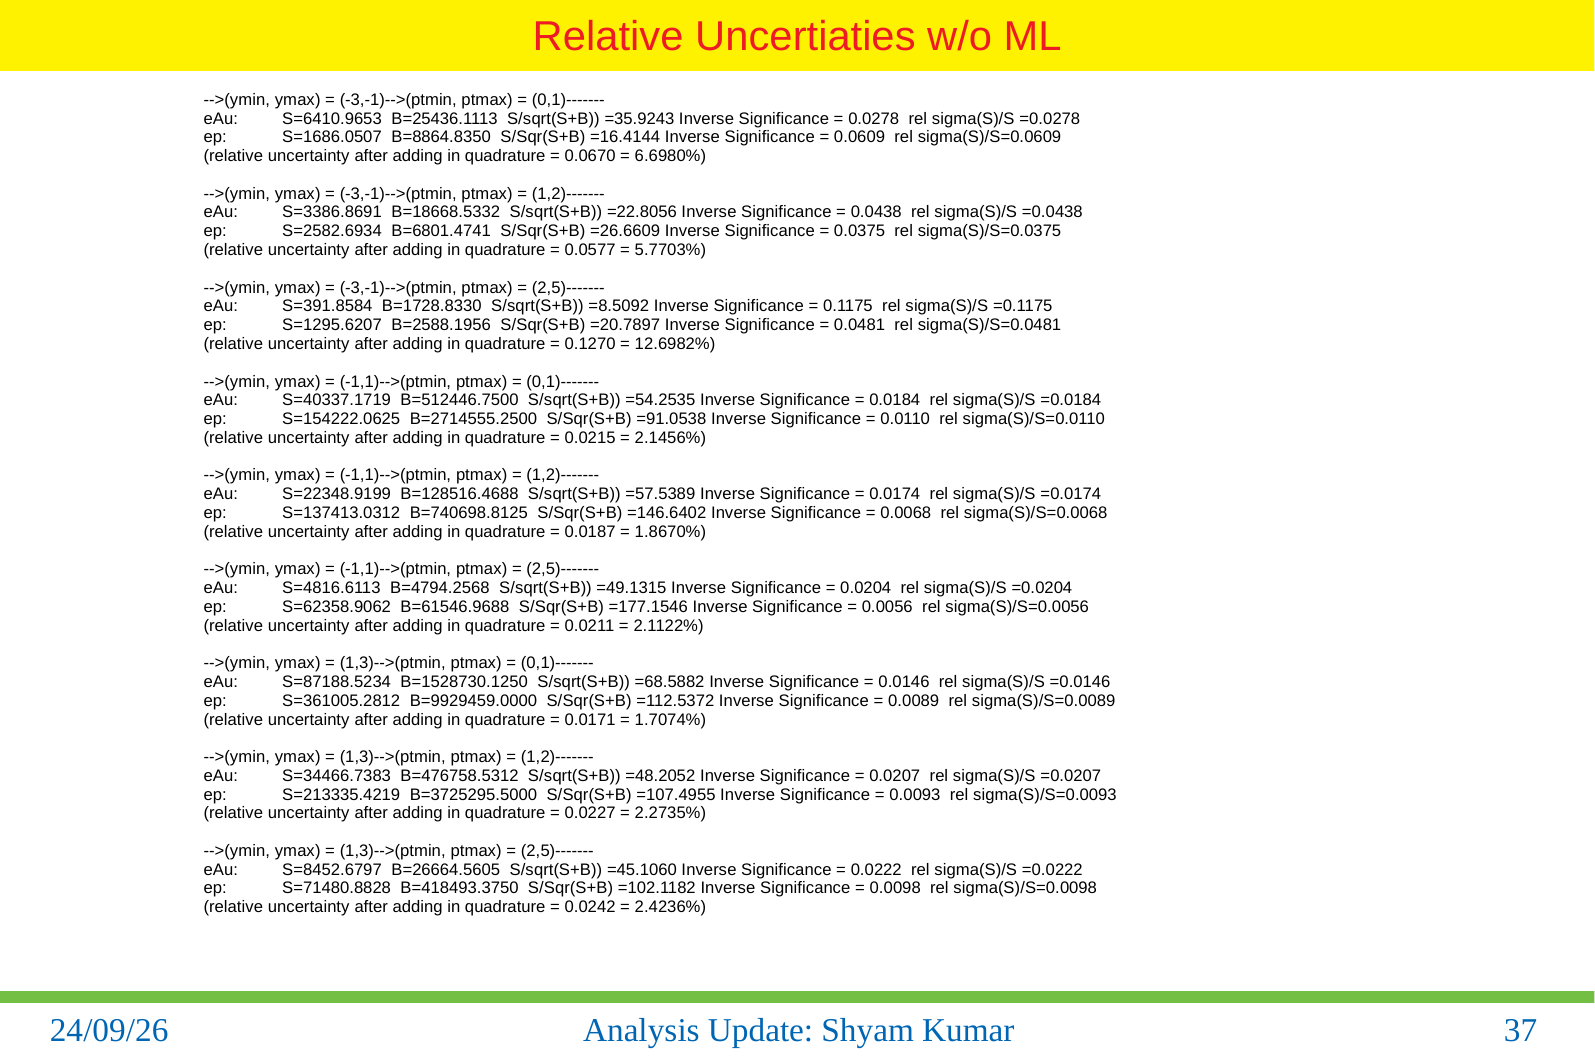

# Relative Uncertiaties w/o ML
-->(ymin, ymax) = (-3,-1)-->(ptmin, ptmax) = (0,1)-------
eAu:	 S=6410.9653 B=25436.1113 S/sqrt(S+B)) =35.9243 Inverse Significance = 0.0278 rel sigma(S)/S =0.0278
ep:	 S=1686.0507 B=8864.8350 S/Sqr(S+B) =16.4144 Inverse Significance = 0.0609 rel sigma(S)/S=0.0609
(relative uncertainty after adding in quadrature = 0.0670 = 6.6980%)
-->(ymin, ymax) = (-3,-1)-->(ptmin, ptmax) = (1,2)-------
eAu:	 S=3386.8691 B=18668.5332 S/sqrt(S+B)) =22.8056 Inverse Significance = 0.0438 rel sigma(S)/S =0.0438
ep:	 S=2582.6934 B=6801.4741 S/Sqr(S+B) =26.6609 Inverse Significance = 0.0375 rel sigma(S)/S=0.0375
(relative uncertainty after adding in quadrature = 0.0577 = 5.7703%)
-->(ymin, ymax) = (-3,-1)-->(ptmin, ptmax) = (2,5)-------
eAu:	 S=391.8584 B=1728.8330 S/sqrt(S+B)) =8.5092 Inverse Significance = 0.1175 rel sigma(S)/S =0.1175
ep:	 S=1295.6207 B=2588.1956 S/Sqr(S+B) =20.7897 Inverse Significance = 0.0481 rel sigma(S)/S=0.0481
(relative uncertainty after adding in quadrature = 0.1270 = 12.6982%)
-->(ymin, ymax) = (-1,1)-->(ptmin, ptmax) = (0,1)-------
eAu:	 S=40337.1719 B=512446.7500 S/sqrt(S+B)) =54.2535 Inverse Significance = 0.0184 rel sigma(S)/S =0.0184
ep:	 S=154222.0625 B=2714555.2500 S/Sqr(S+B) =91.0538 Inverse Significance = 0.0110 rel sigma(S)/S=0.0110
(relative uncertainty after adding in quadrature = 0.0215 = 2.1456%)
-->(ymin, ymax) = (-1,1)-->(ptmin, ptmax) = (1,2)-------
eAu:	 S=22348.9199 B=128516.4688 S/sqrt(S+B)) =57.5389 Inverse Significance = 0.0174 rel sigma(S)/S =0.0174
ep:	 S=137413.0312 B=740698.8125 S/Sqr(S+B) =146.6402 Inverse Significance = 0.0068 rel sigma(S)/S=0.0068
(relative uncertainty after adding in quadrature = 0.0187 = 1.8670%)
-->(ymin, ymax) = (-1,1)-->(ptmin, ptmax) = (2,5)-------
eAu:	 S=4816.6113 B=4794.2568 S/sqrt(S+B)) =49.1315 Inverse Significance = 0.0204 rel sigma(S)/S =0.0204
ep:	 S=62358.9062 B=61546.9688 S/Sqr(S+B) =177.1546 Inverse Significance = 0.0056 rel sigma(S)/S=0.0056
(relative uncertainty after adding in quadrature = 0.0211 = 2.1122%)
-->(ymin, ymax) = (1,3)-->(ptmin, ptmax) = (0,1)-------
eAu:	 S=87188.5234 B=1528730.1250 S/sqrt(S+B)) =68.5882 Inverse Significance = 0.0146 rel sigma(S)/S =0.0146
ep:	 S=361005.2812 B=9929459.0000 S/Sqr(S+B) =112.5372 Inverse Significance = 0.0089 rel sigma(S)/S=0.0089
(relative uncertainty after adding in quadrature = 0.0171 = 1.7074%)
-->(ymin, ymax) = (1,3)-->(ptmin, ptmax) = (1,2)-------
eAu:	 S=34466.7383 B=476758.5312 S/sqrt(S+B)) =48.2052 Inverse Significance = 0.0207 rel sigma(S)/S =0.0207
ep:	 S=213335.4219 B=3725295.5000 S/Sqr(S+B) =107.4955 Inverse Significance = 0.0093 rel sigma(S)/S=0.0093
(relative uncertainty after adding in quadrature = 0.0227 = 2.2735%)
-->(ymin, ymax) = (1,3)-->(ptmin, ptmax) = (2,5)-------
eAu:	 S=8452.6797 B=26664.5605 S/sqrt(S+B)) =45.1060 Inverse Significance = 0.0222 rel sigma(S)/S =0.0222
ep:	 S=71480.8828 B=418493.3750 S/Sqr(S+B) =102.1182 Inverse Significance = 0.0098 rel sigma(S)/S=0.0098
(relative uncertainty after adding in quadrature = 0.0242 = 2.4236%)
Analysis Update: Shyam Kumar
37